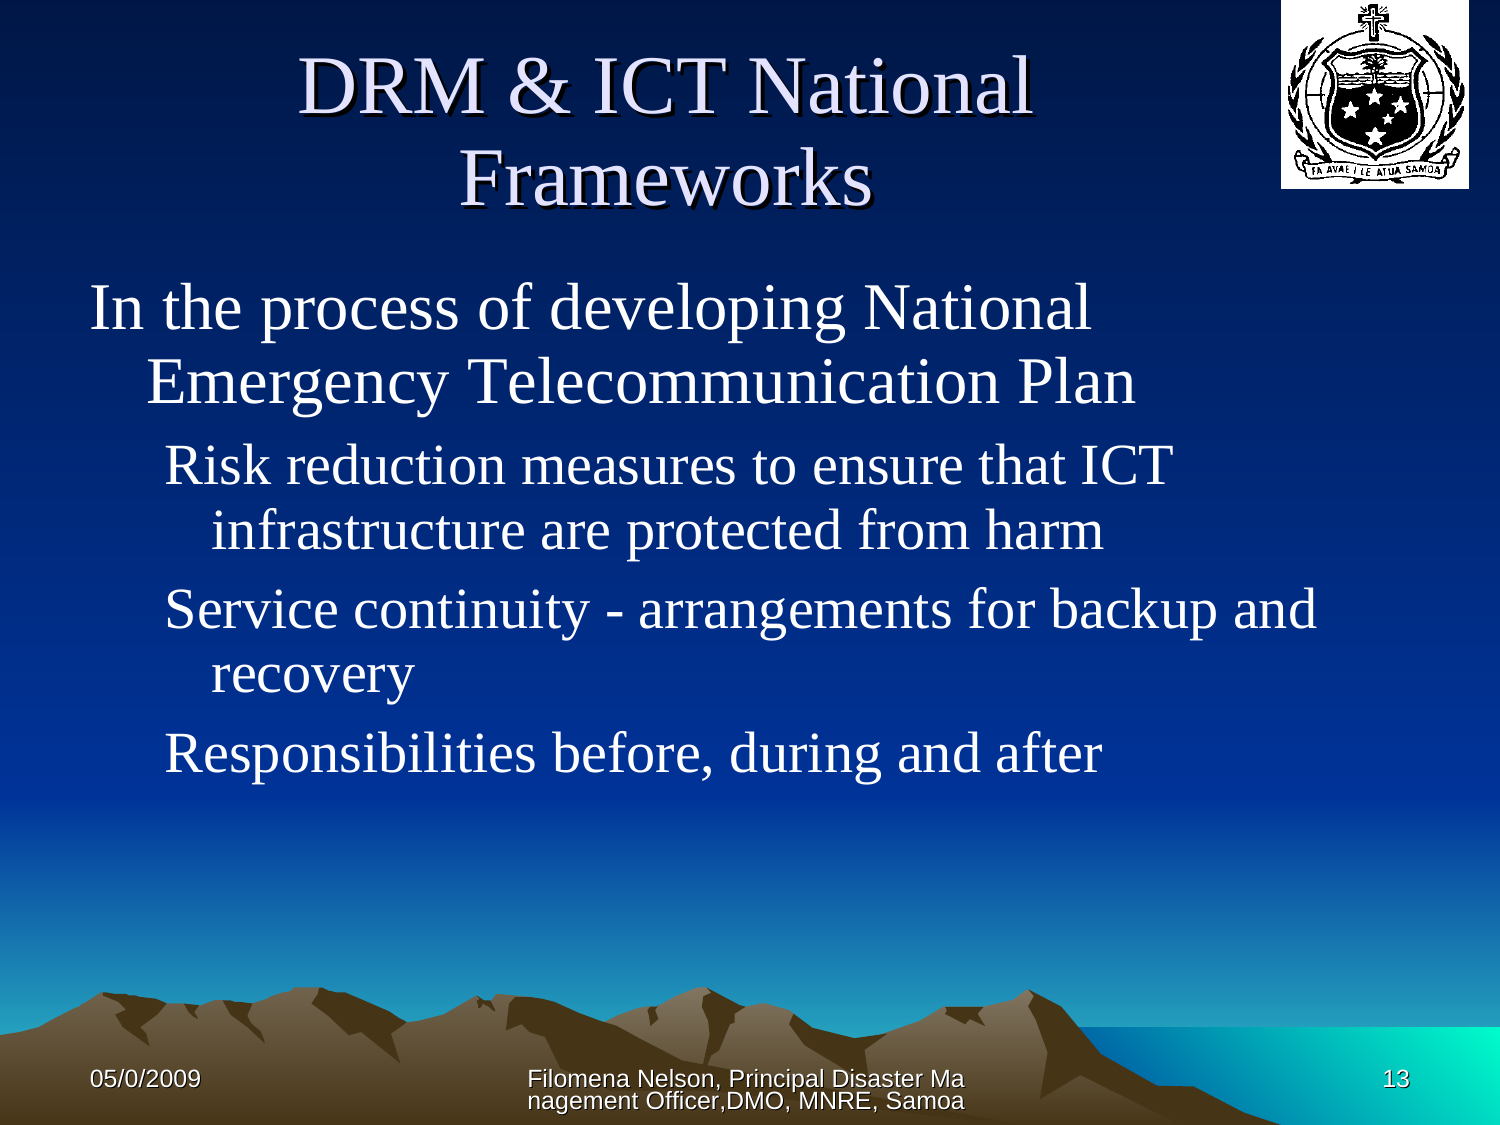

# DRM & ICT National Frameworks
In the process of developing National Emergency Telecommunication Plan
Risk reduction measures to ensure that ICT infrastructure are protected from harm
Service continuity - arrangements for backup and recovery
Responsibilities before, during and after
05/0/2009
Filomena Nelson, Principal Disaster Management Officer,DMO, MNRE, Samoa
13